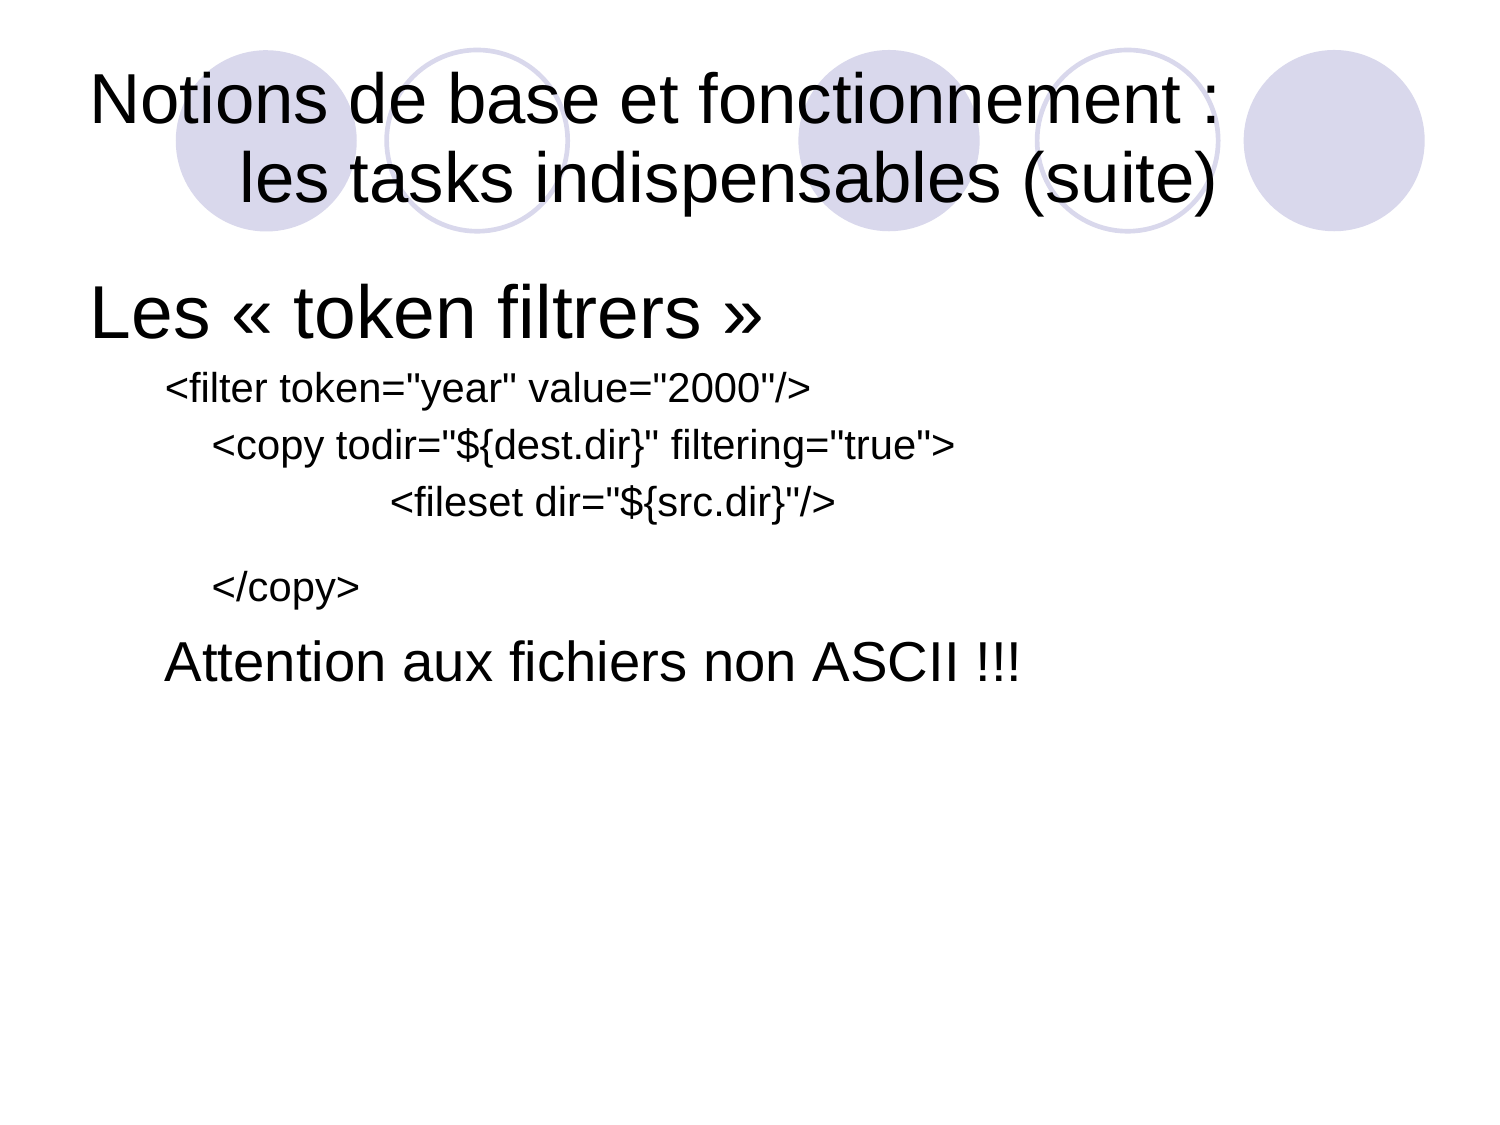

# Notions de base et fonctionnement : les tasks indispensables (suite)
Les « token filtrers »
<filter token="year" value="2000"/>
	<copy todir="${dest.dir}" filtering="true">
			<fileset dir="${src.dir}"/>
	</copy>
Attention aux fichiers non ASCII !!!